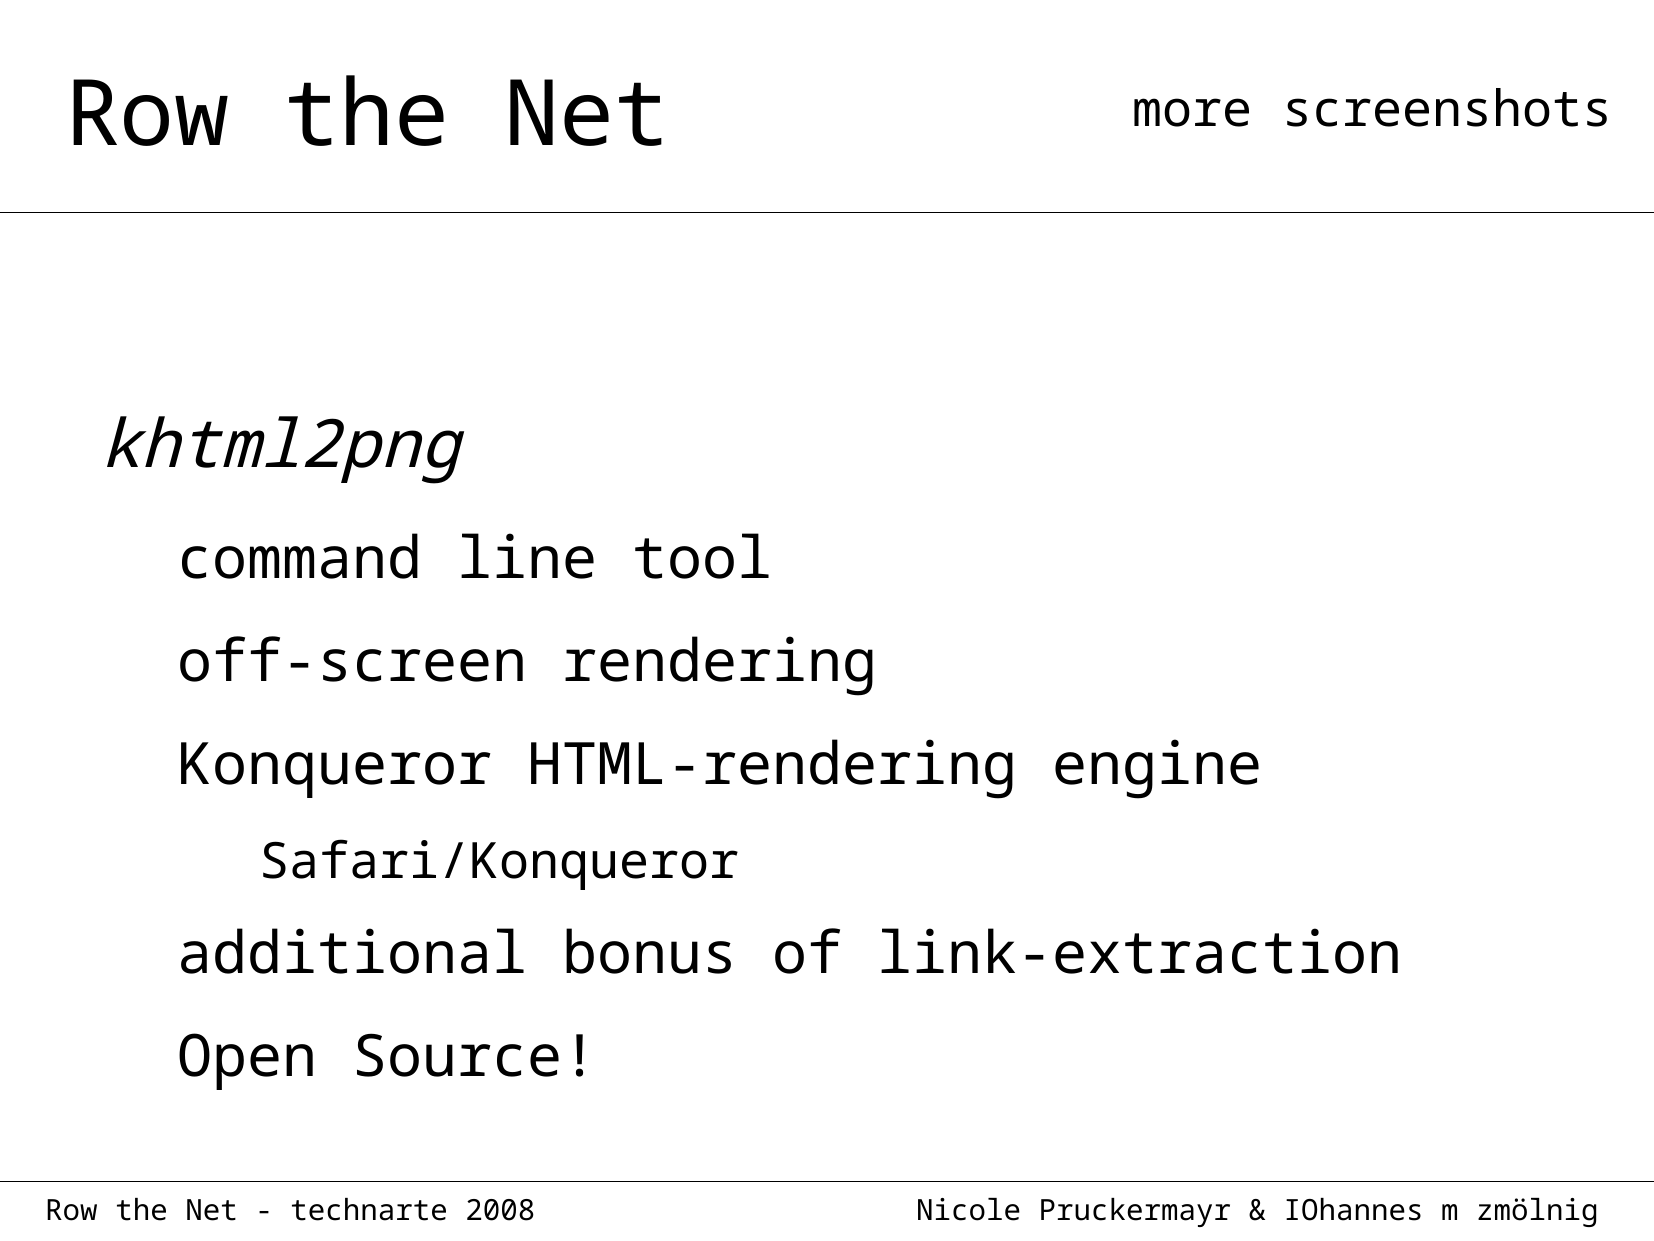

# more screenshots
khtml2png
command line tool
off-screen rendering
Konqueror HTML-rendering engine
Safari/Konqueror
additional bonus of link-extraction
Open Source!